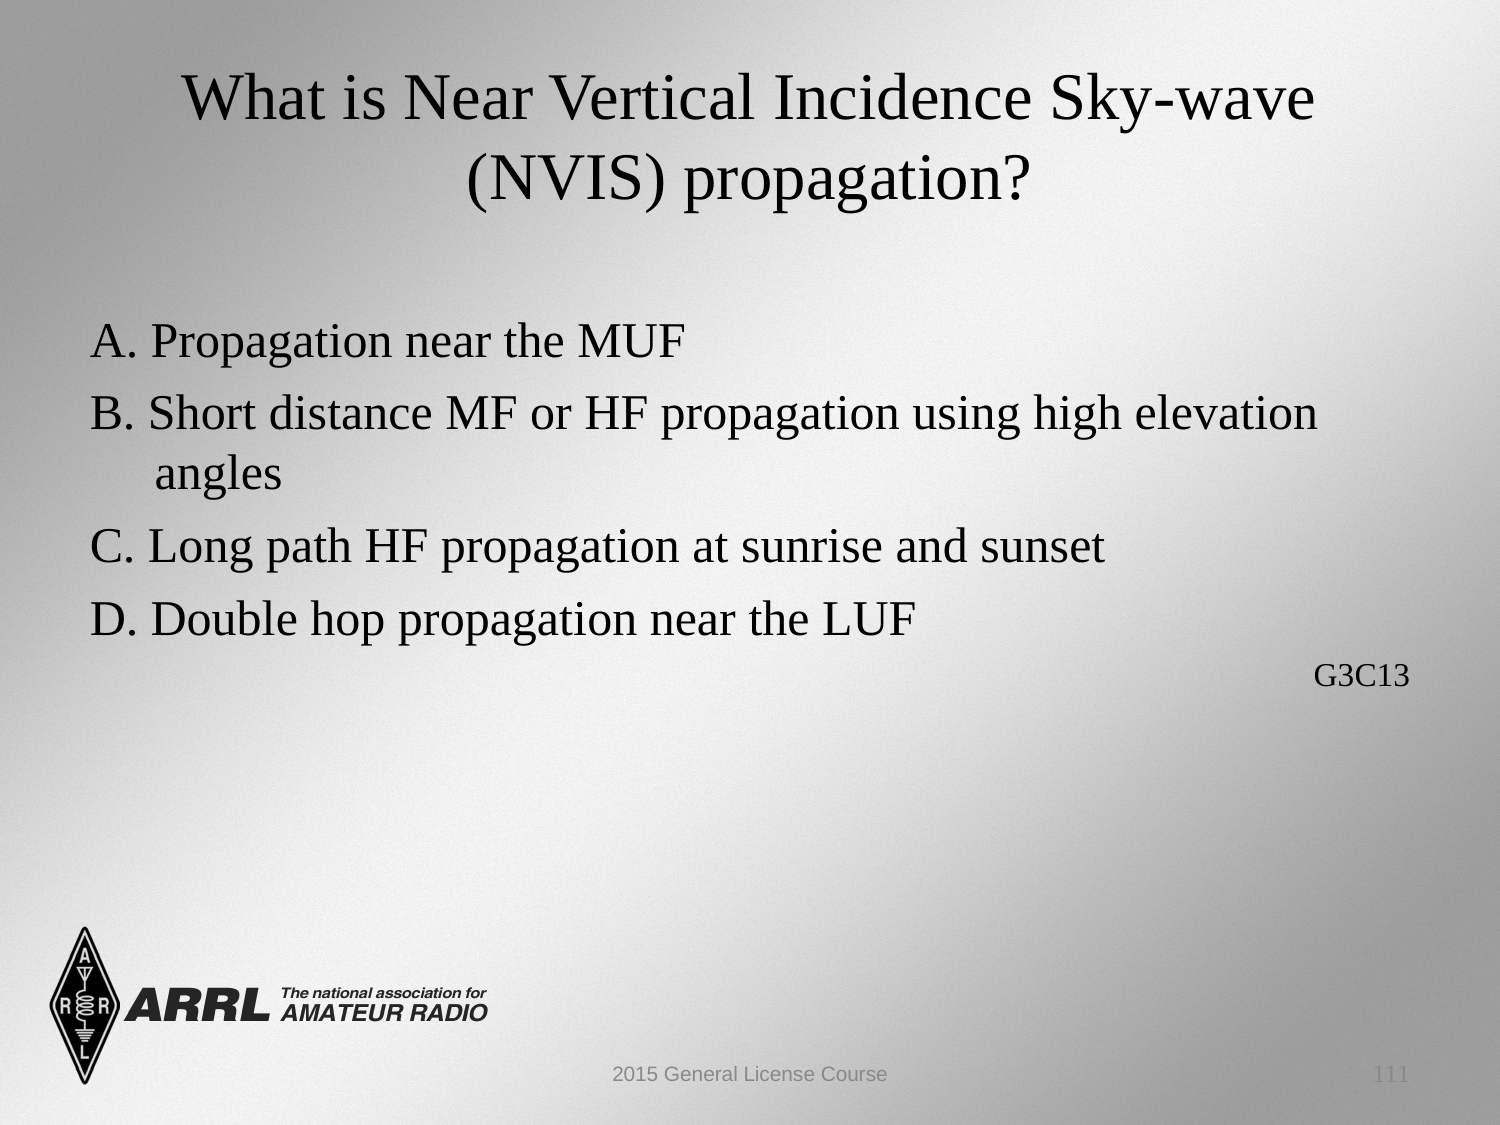

What is Near Vertical Incidence Sky-wave (NVIS) propagation?
# A. Propagation near the MUF
B. Short distance MF or HF propagation using high elevation angles
C. Long path HF propagation at sunrise and sunset
D. Double hop propagation near the LUF
 G3C13
2015 General License Course